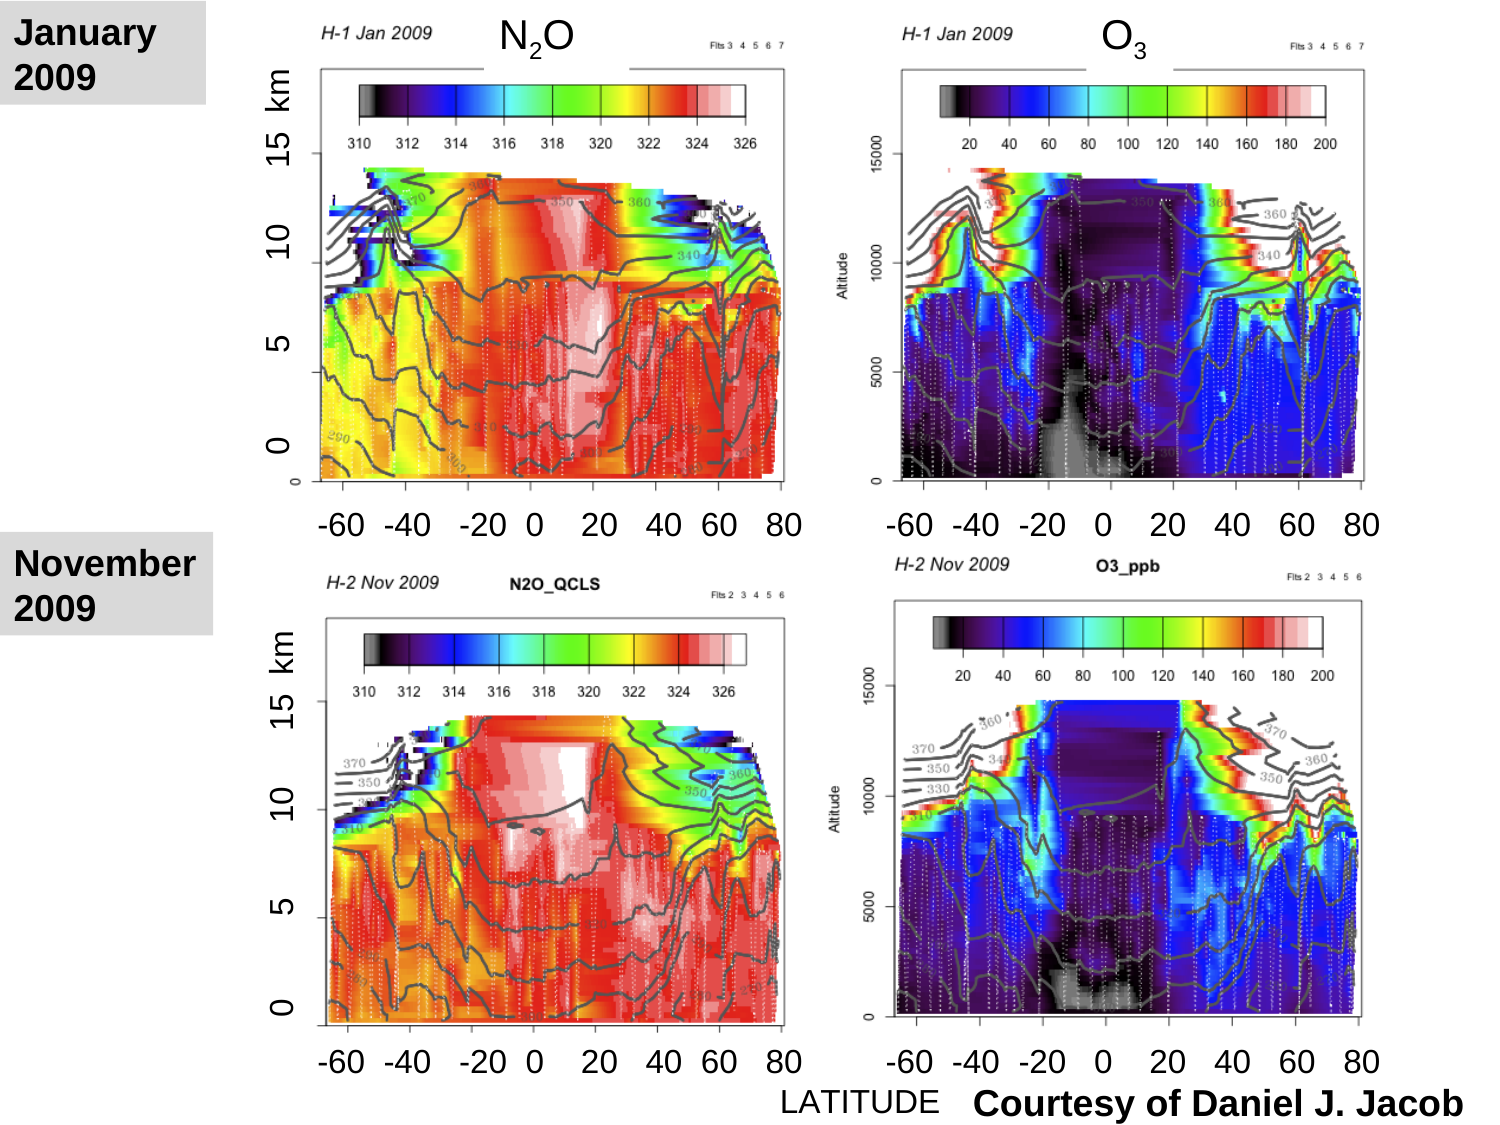

N2O
O3
January 2009
0 5 10 15 km
 -60 -40 -20 0 20 40 60 80 -60 -40 -20 0 20 40 60 80
November 2009
0 5 10 15 km
 -60 -40 -20 0 20 40 60 80 -60 -40 -20 0 20 40 60 80
 LATITUDE
Courtesy of Daniel J. Jacob